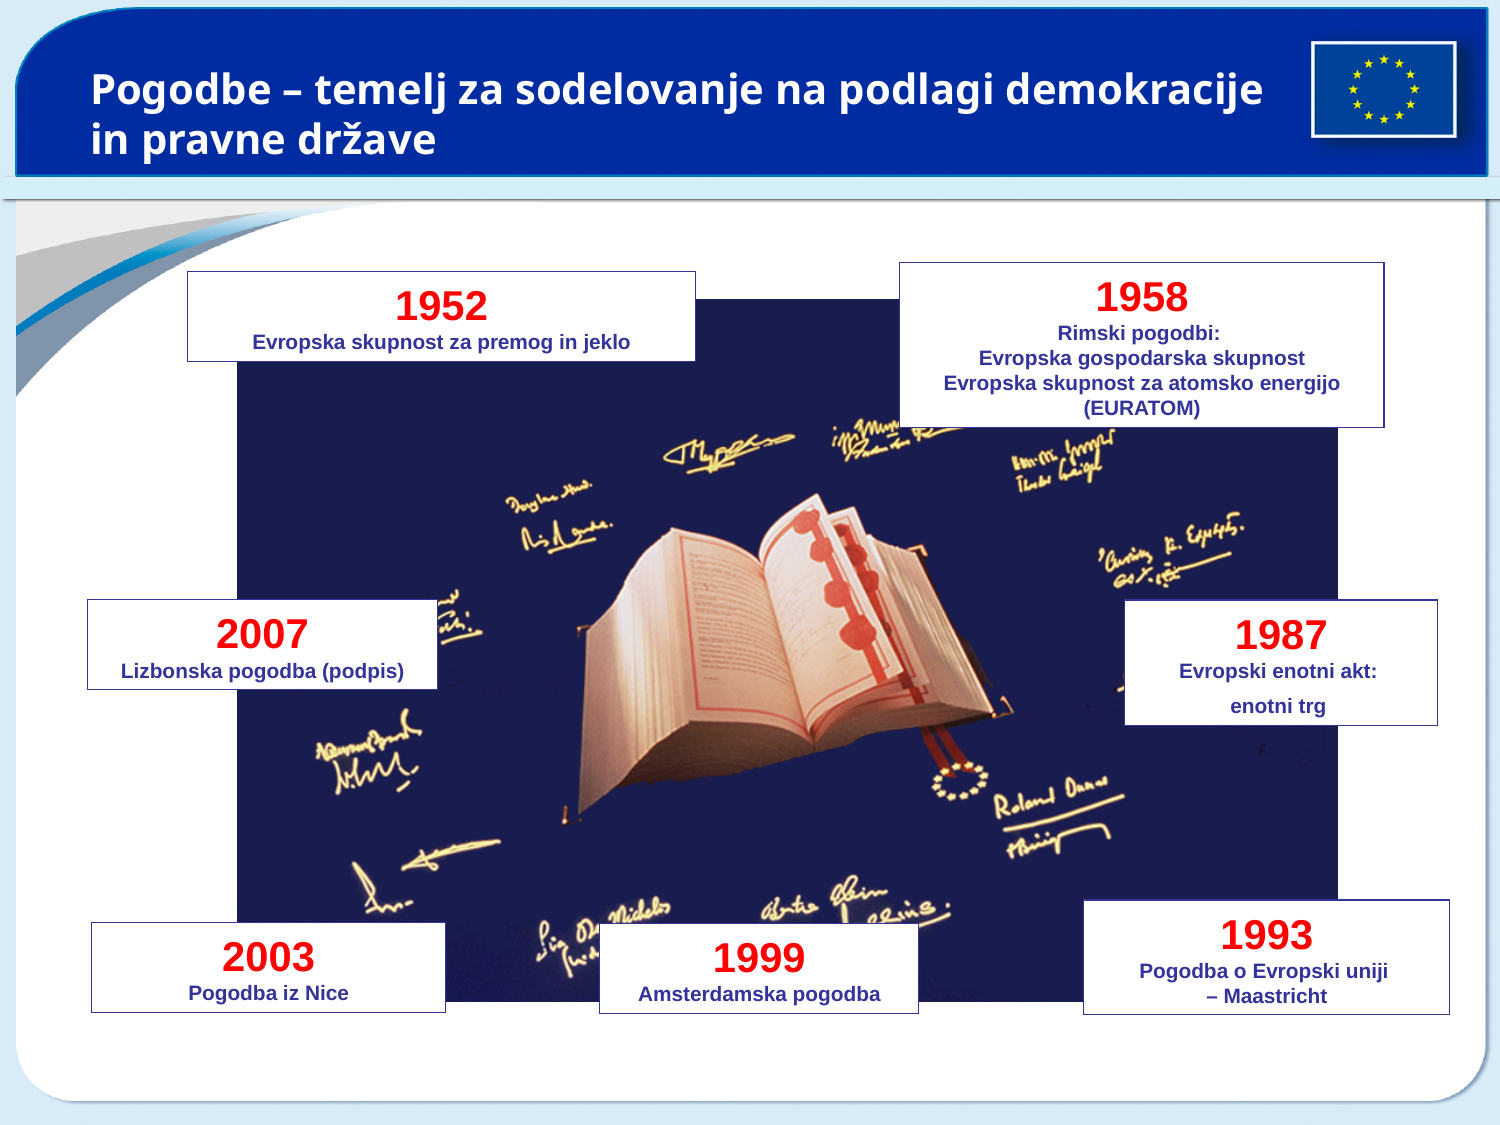

# Pogodbe – temelj za sodelovanje na podlagi demokracije in pravne države
1958
Rimski pogodbi:
Evropska gospodarska skupnost
Evropska skupnost za atomsko energijo
(EURATOM)
1952
Evropska skupnost za premog in jeklo
2007
Lizbonska pogodba (podpis)
1987
Evropski enotni akt:
enotni trg
1993
Pogodba o Evropski uniji
– Maastricht
2003
Pogodba iz Nice
1999
Amsterdamska pogodba